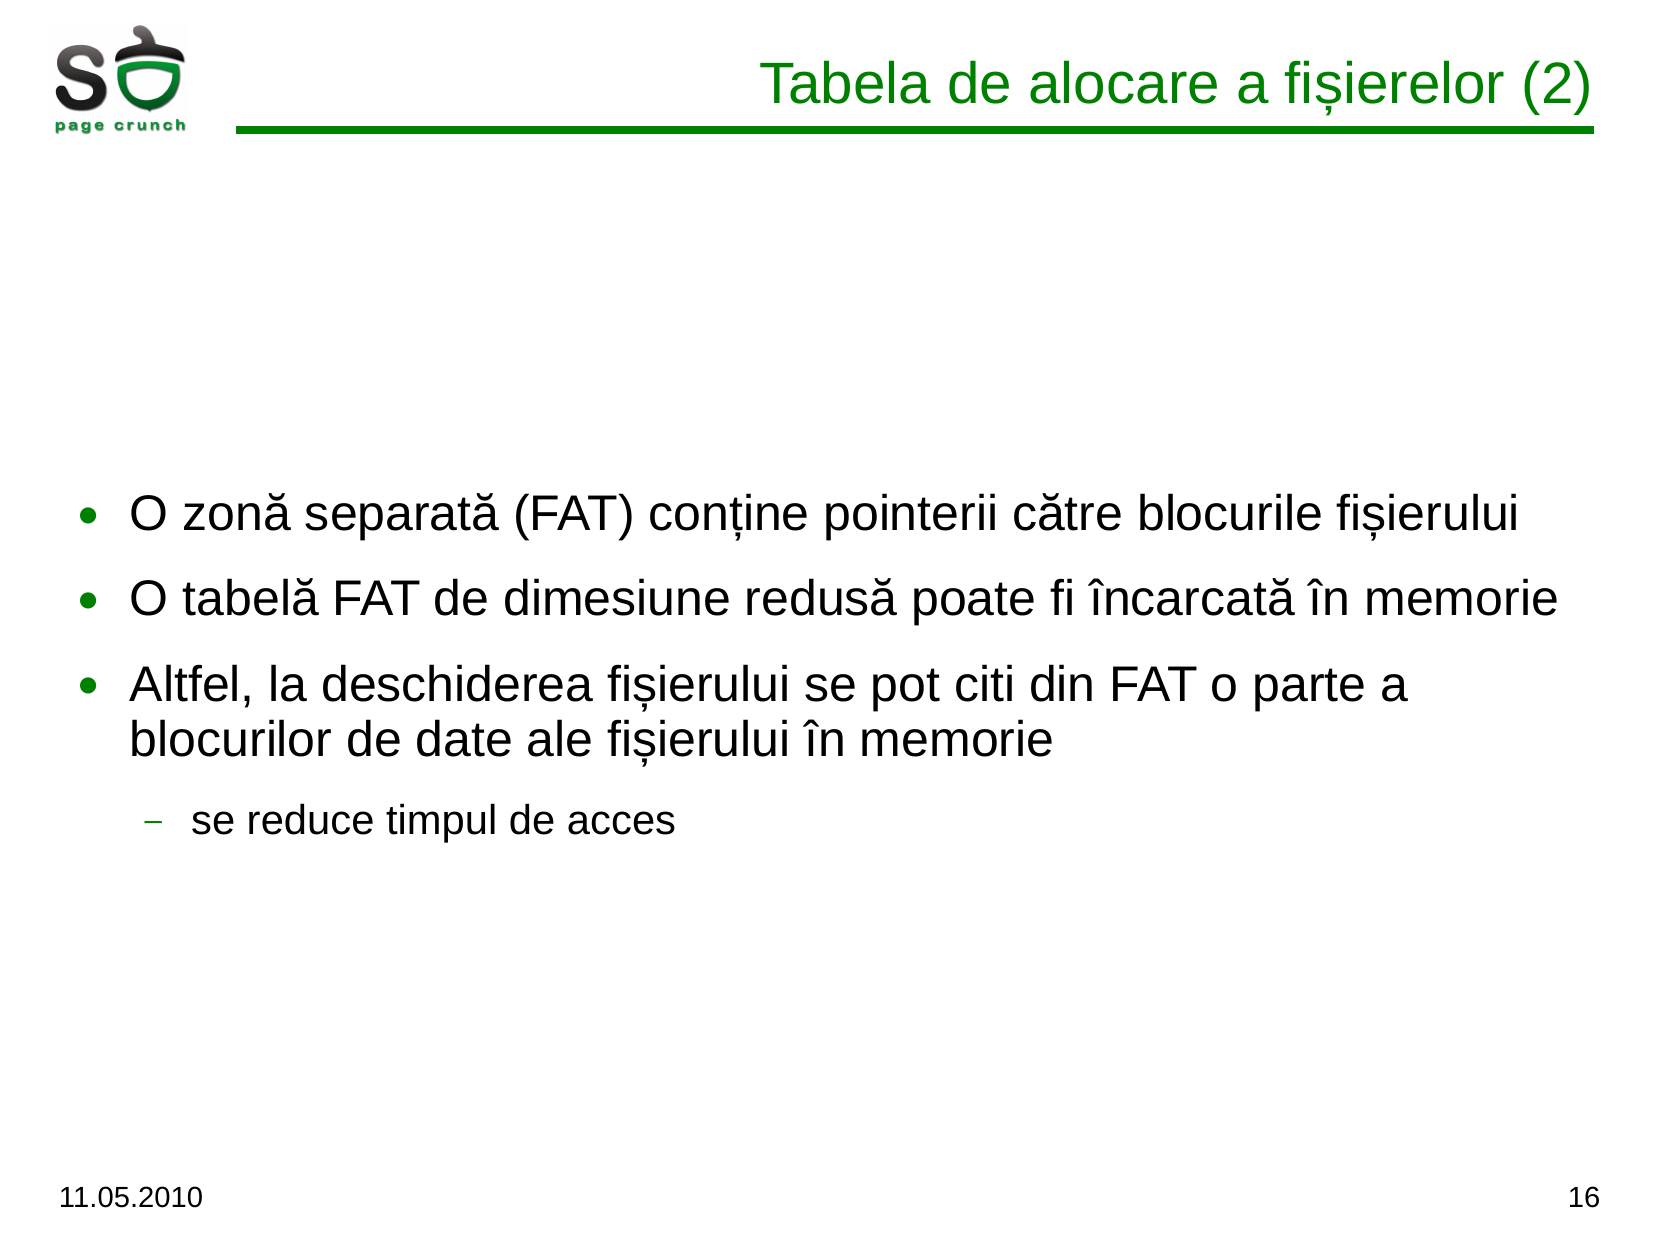

# Tabela de alocare a fișierelor (2)
O zonă separată (FAT) conține pointerii către blocurile fișierului
O tabelă FAT de dimesiune redusă poate fi încarcată în memorie
Altfel, la deschiderea fișierului se pot citi din FAT o parte a blocurilor de date ale fișierului în memorie
se reduce timpul de acces
11.05.2010
16